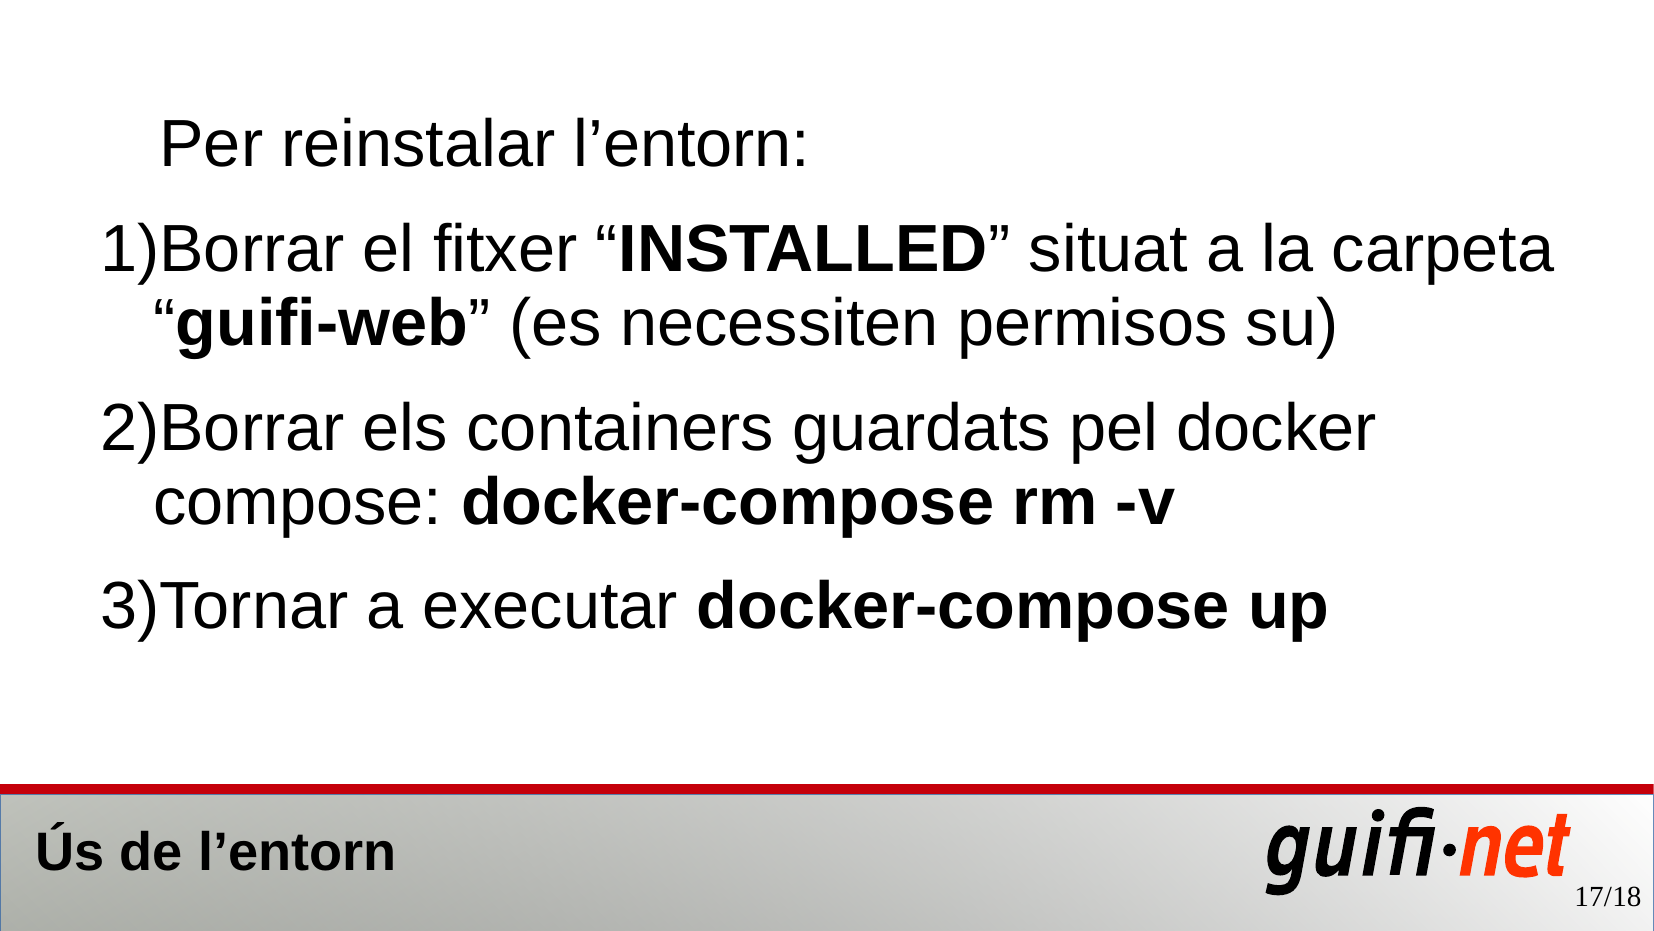

Per reinstalar l’entorn:
Borrar el fitxer “INSTALLED” situat a la carpeta “guifi-web” (es necessiten permisos su)
Borrar els containers guardats pel docker compose: docker-compose rm -v
Tornar a executar docker-compose up
# Ús de l’entorn